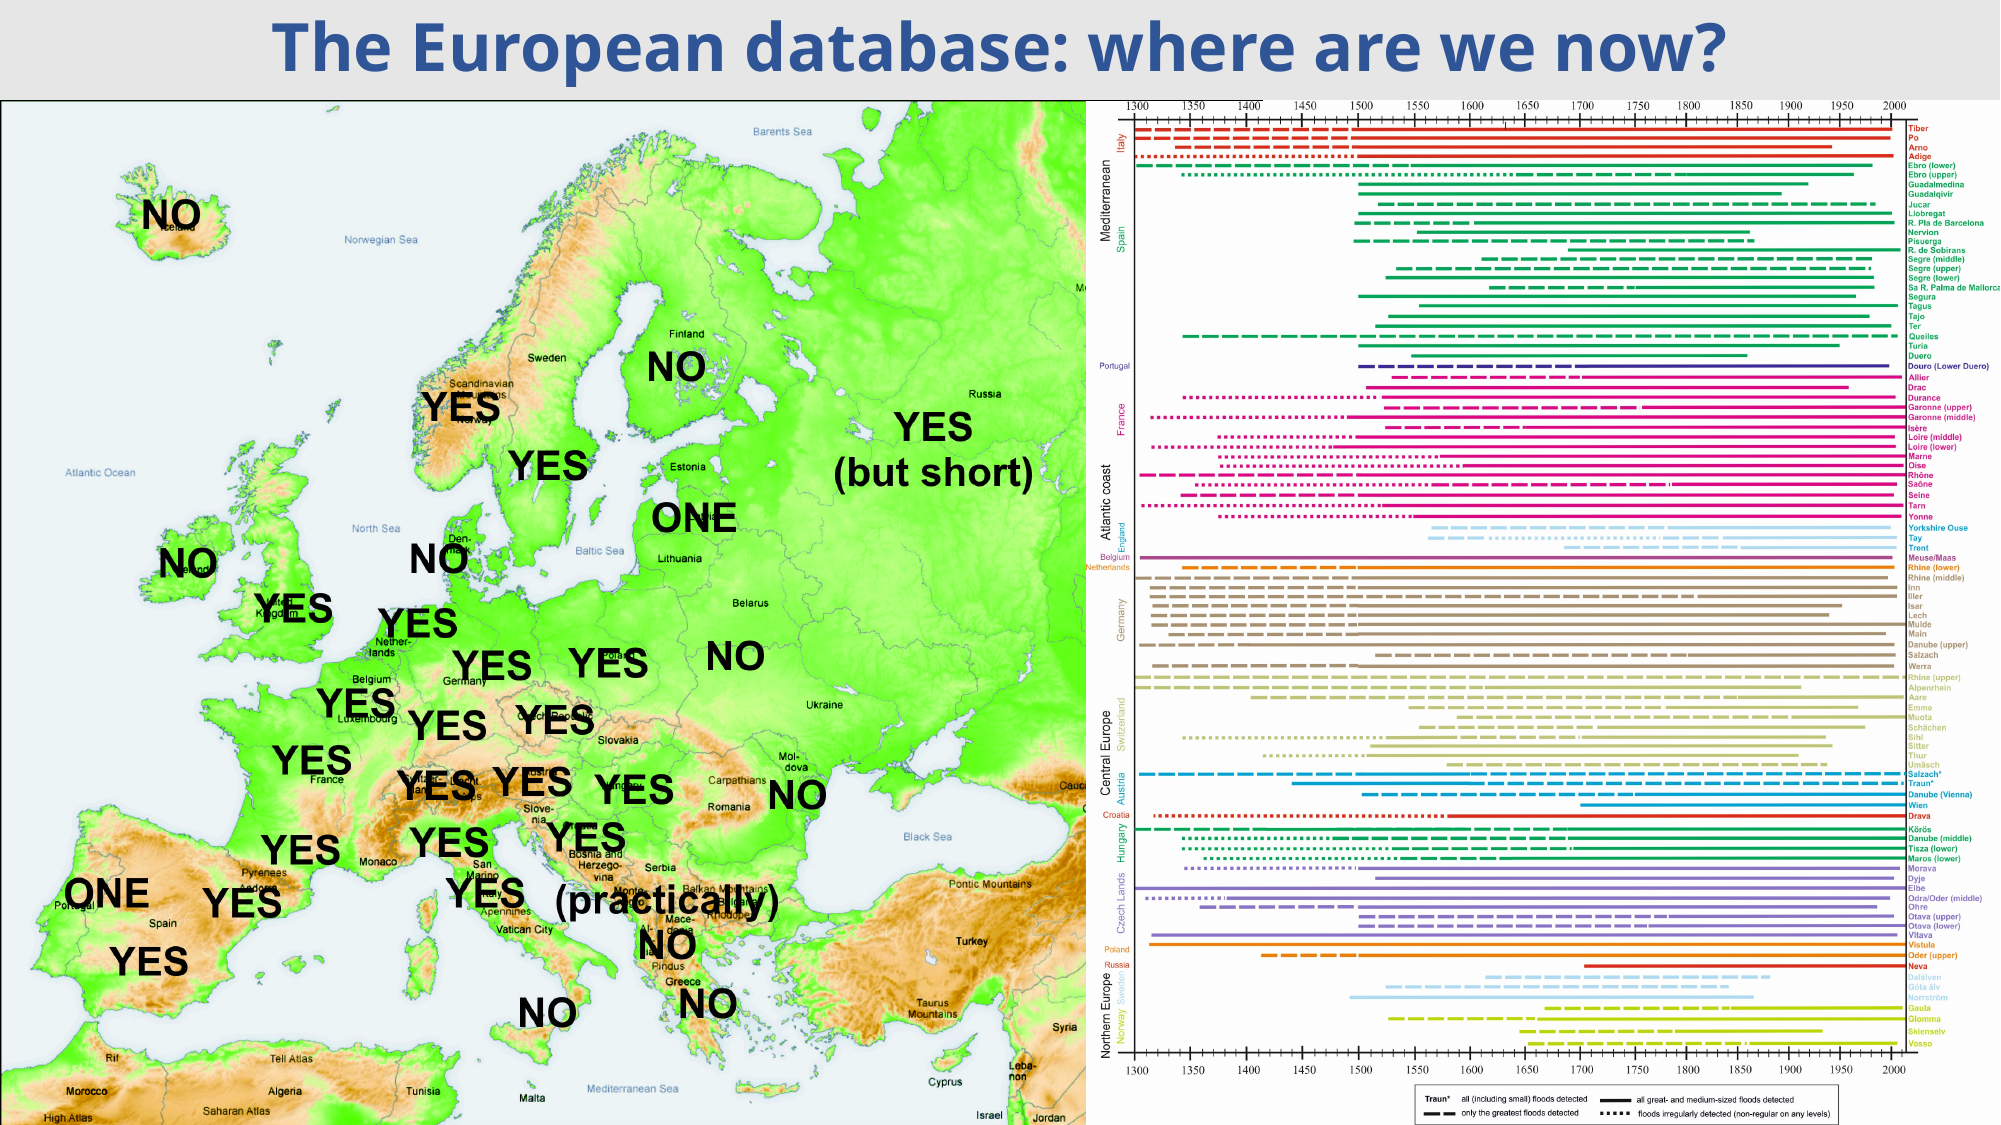

# The European database: where are we now?